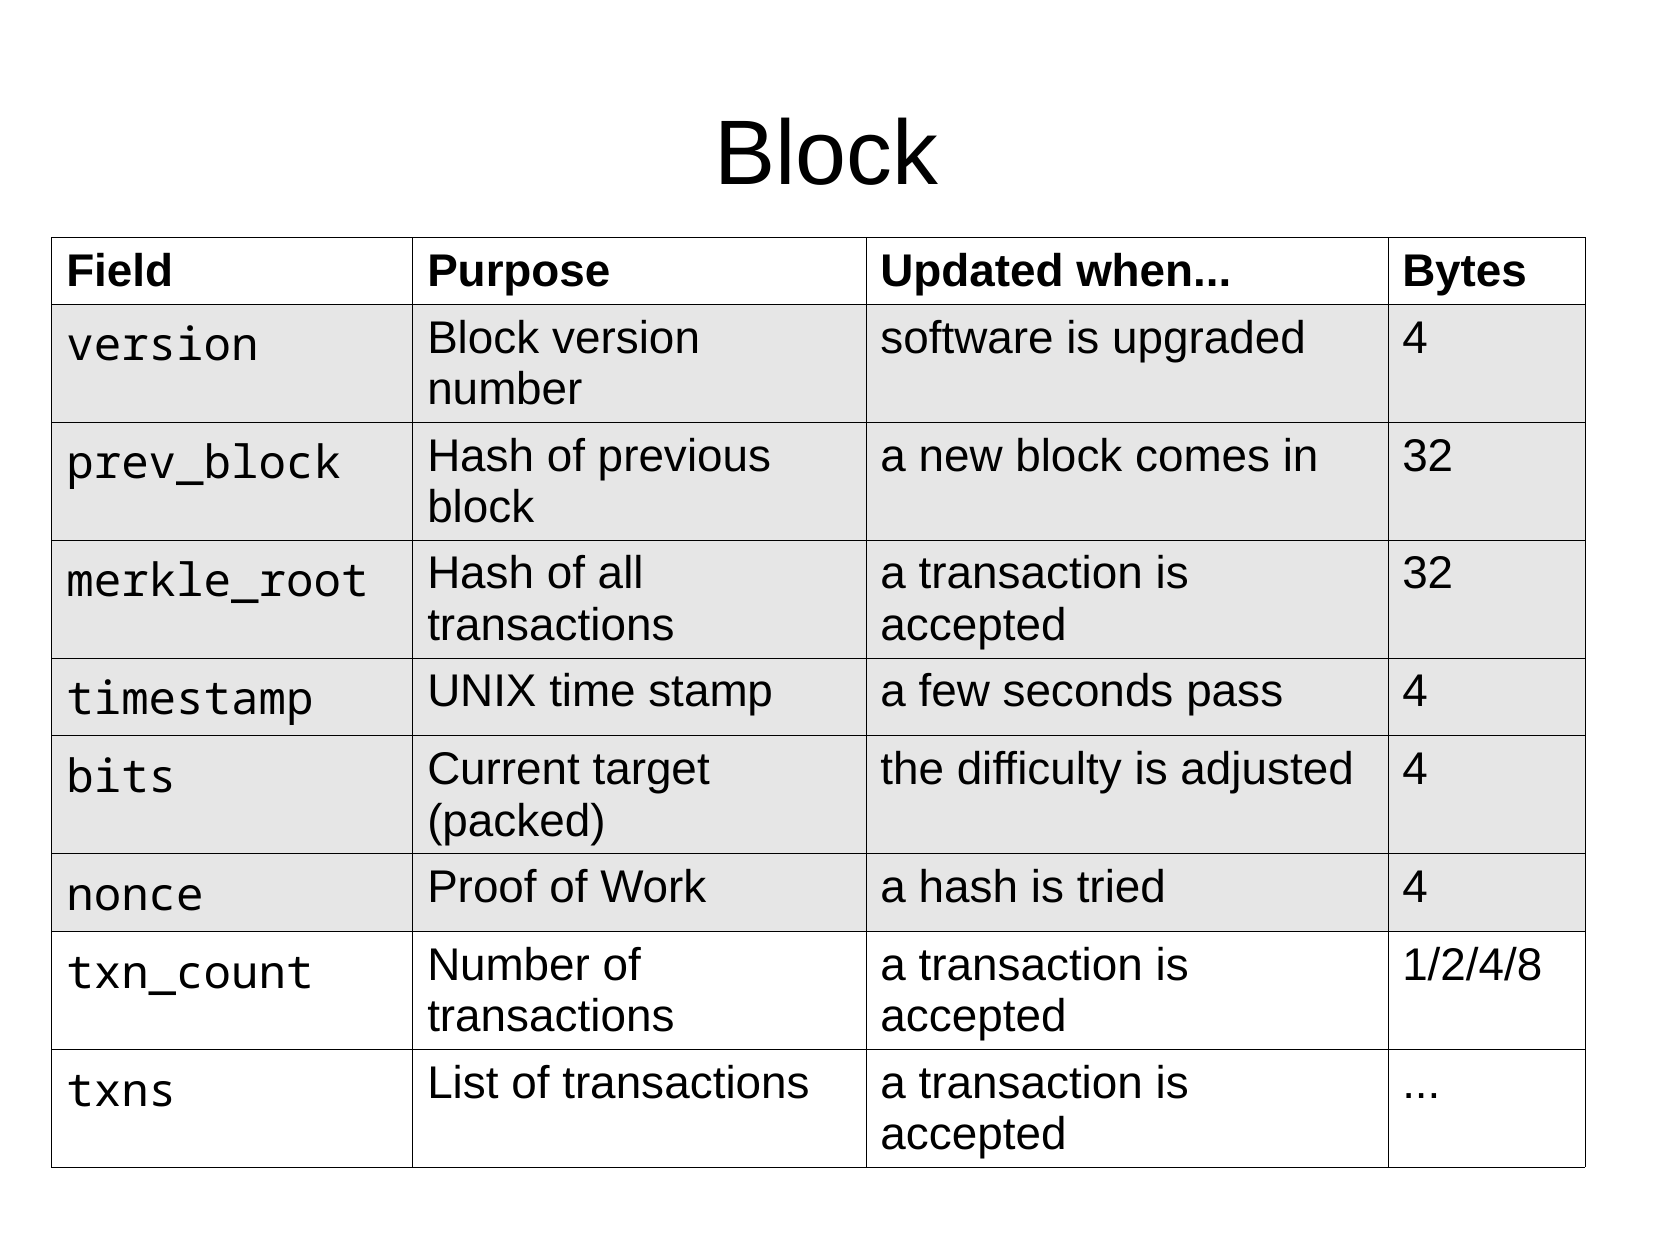

# Block
| Field | Purpose | Updated when... | Bytes |
| --- | --- | --- | --- |
| version | Block version number | software is upgraded | 4 |
| prev\_block | Hash of previous block | a new block comes in | 32 |
| merkle\_root | Hash of all transactions | a transaction is accepted | 32 |
| timestamp | UNIX time stamp | a few seconds pass | 4 |
| bits | Current target (packed) | the difficulty is adjusted | 4 |
| nonce | Proof of Work | a hash is tried | 4 |
| Field | Purpose | Updated when... | Bytes |
| --- | --- | --- | --- |
| version | Block version number | software is upgraded | 4 |
| prev\_block | Hash of previous block | a new block comes in | 32 |
| merkle\_root | Hash of all transactions | a transaction is accepted | 32 |
| timestamp | UNIX time stamp | a few seconds pass | 4 |
| bits | Current target (packed) | the difficulty is adjusted | 4 |
| nonce | Proof of Work | a hash is tried | 4 |
| txn\_count | Number of transactions | a transaction is accepted | 1/2/4/8 |
| txns | List of transactions | a transaction is accepted | ... |